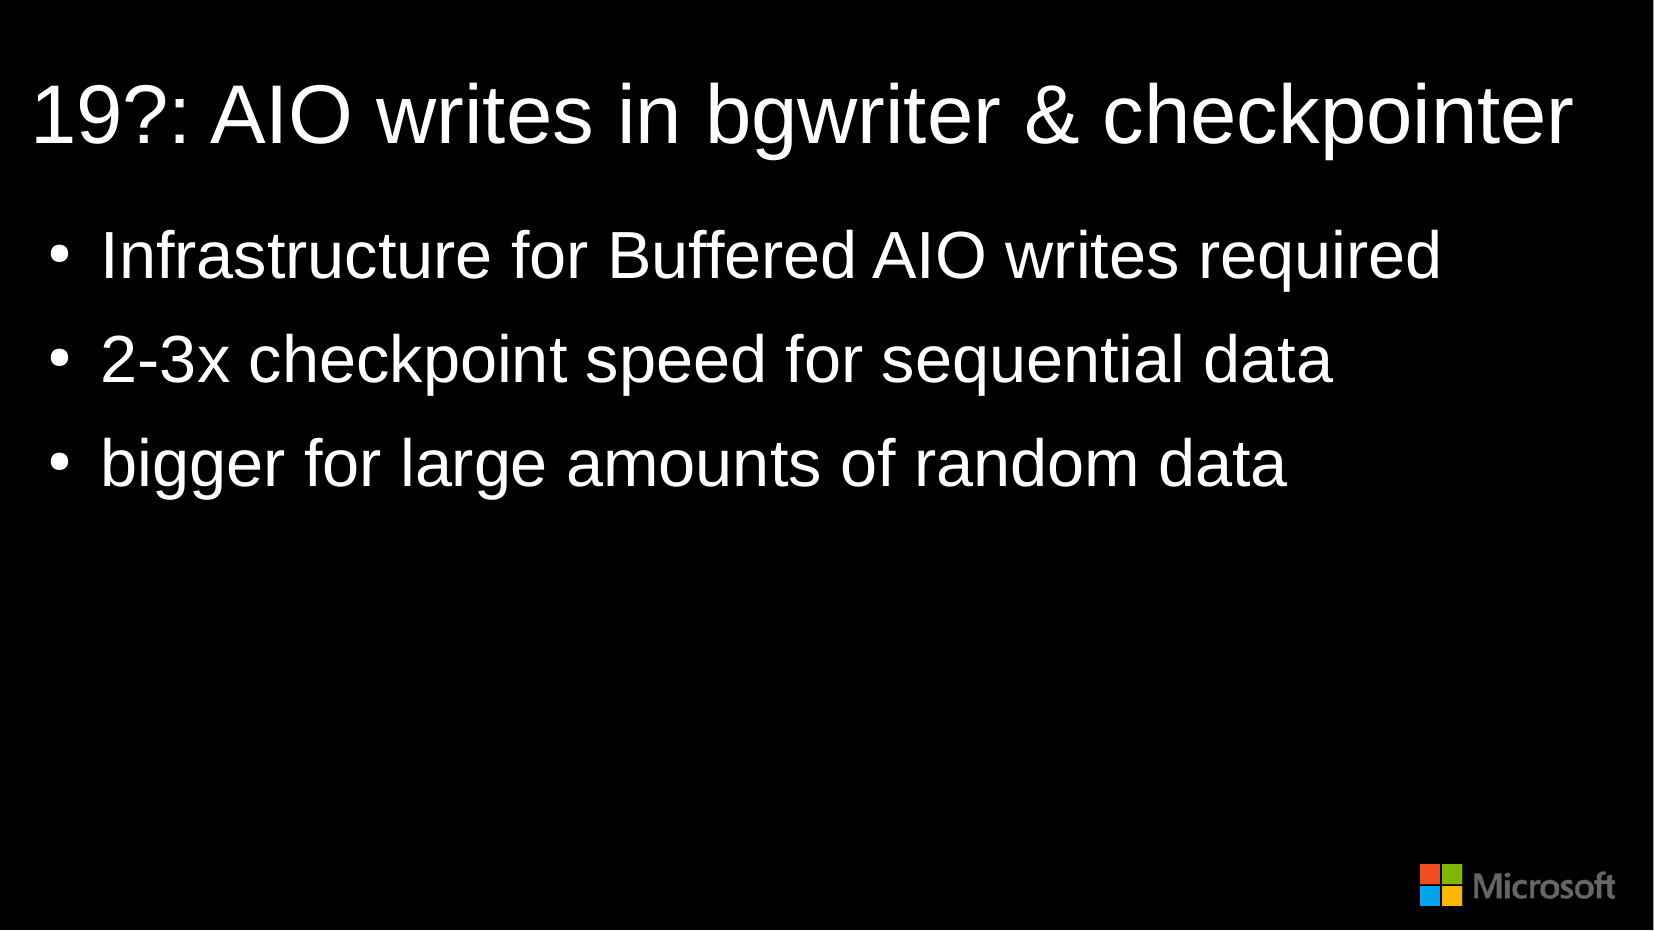

# 19?: AIO writes in bgwriter & checkpointer
Infrastructure for Buffered AIO writes required
2-3x checkpoint speed for sequential data
bigger for large amounts of random data